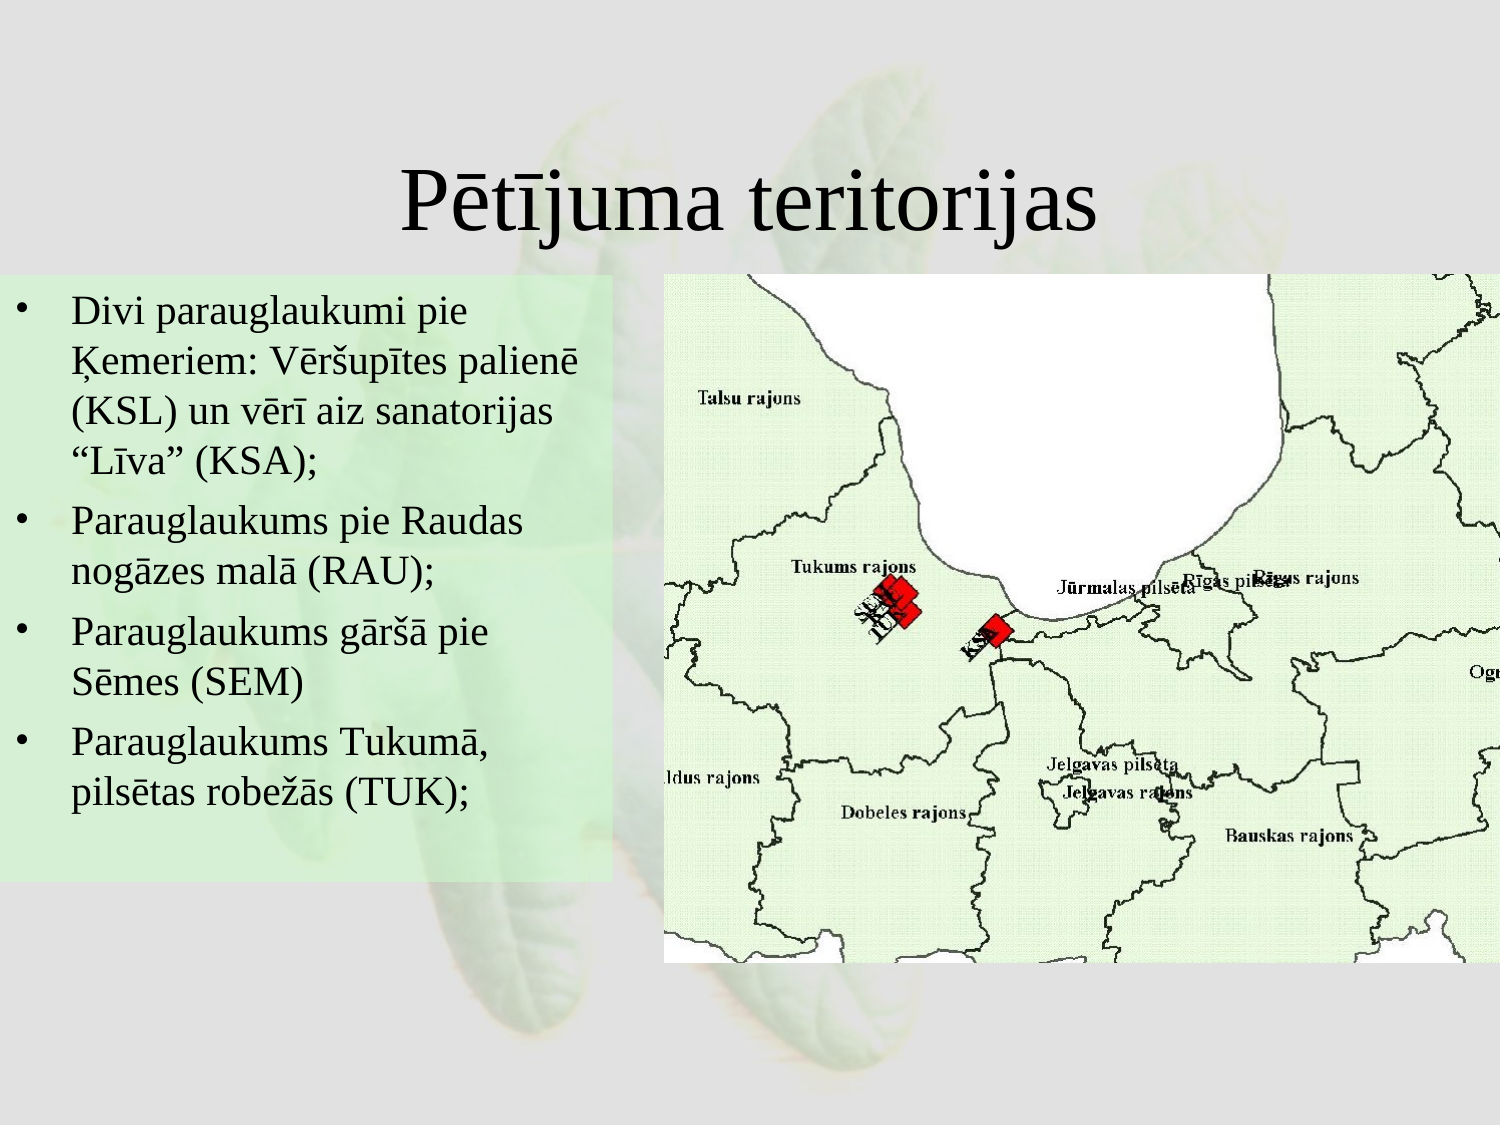

# Pētījuma teritorijas
Divi parauglaukumi pie Ķemeriem: Vēršupītes palienē (KSL) un vērī aiz sanatorijas “Līva” (KSA);
Parauglaukums pie Raudas nogāzes malā (RAU);
Parauglaukums gāršā pie Sēmes (SEM)
Parauglaukums Tukumā, pilsētas robežās (TUK);